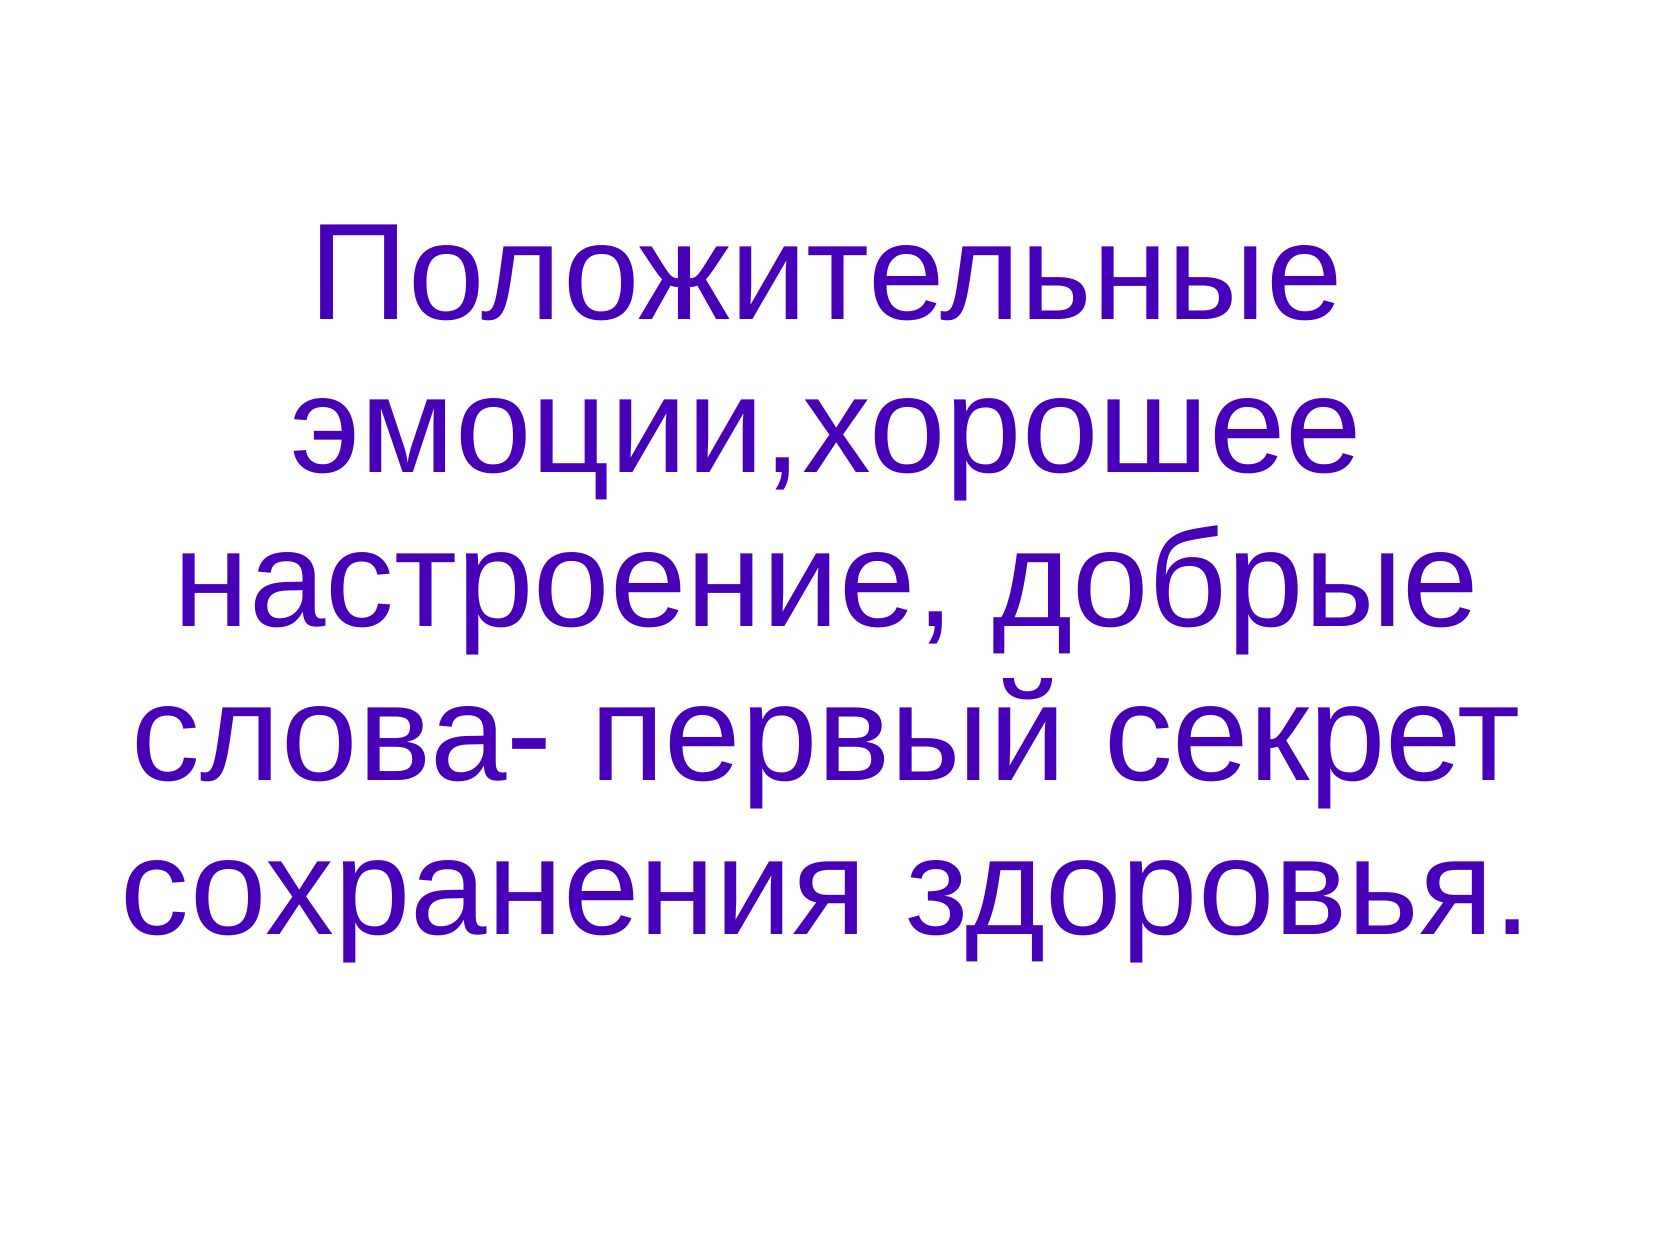

# Положительные эмоции,хорошее настроение, добрые слова- первый секрет сохранения здоровья.